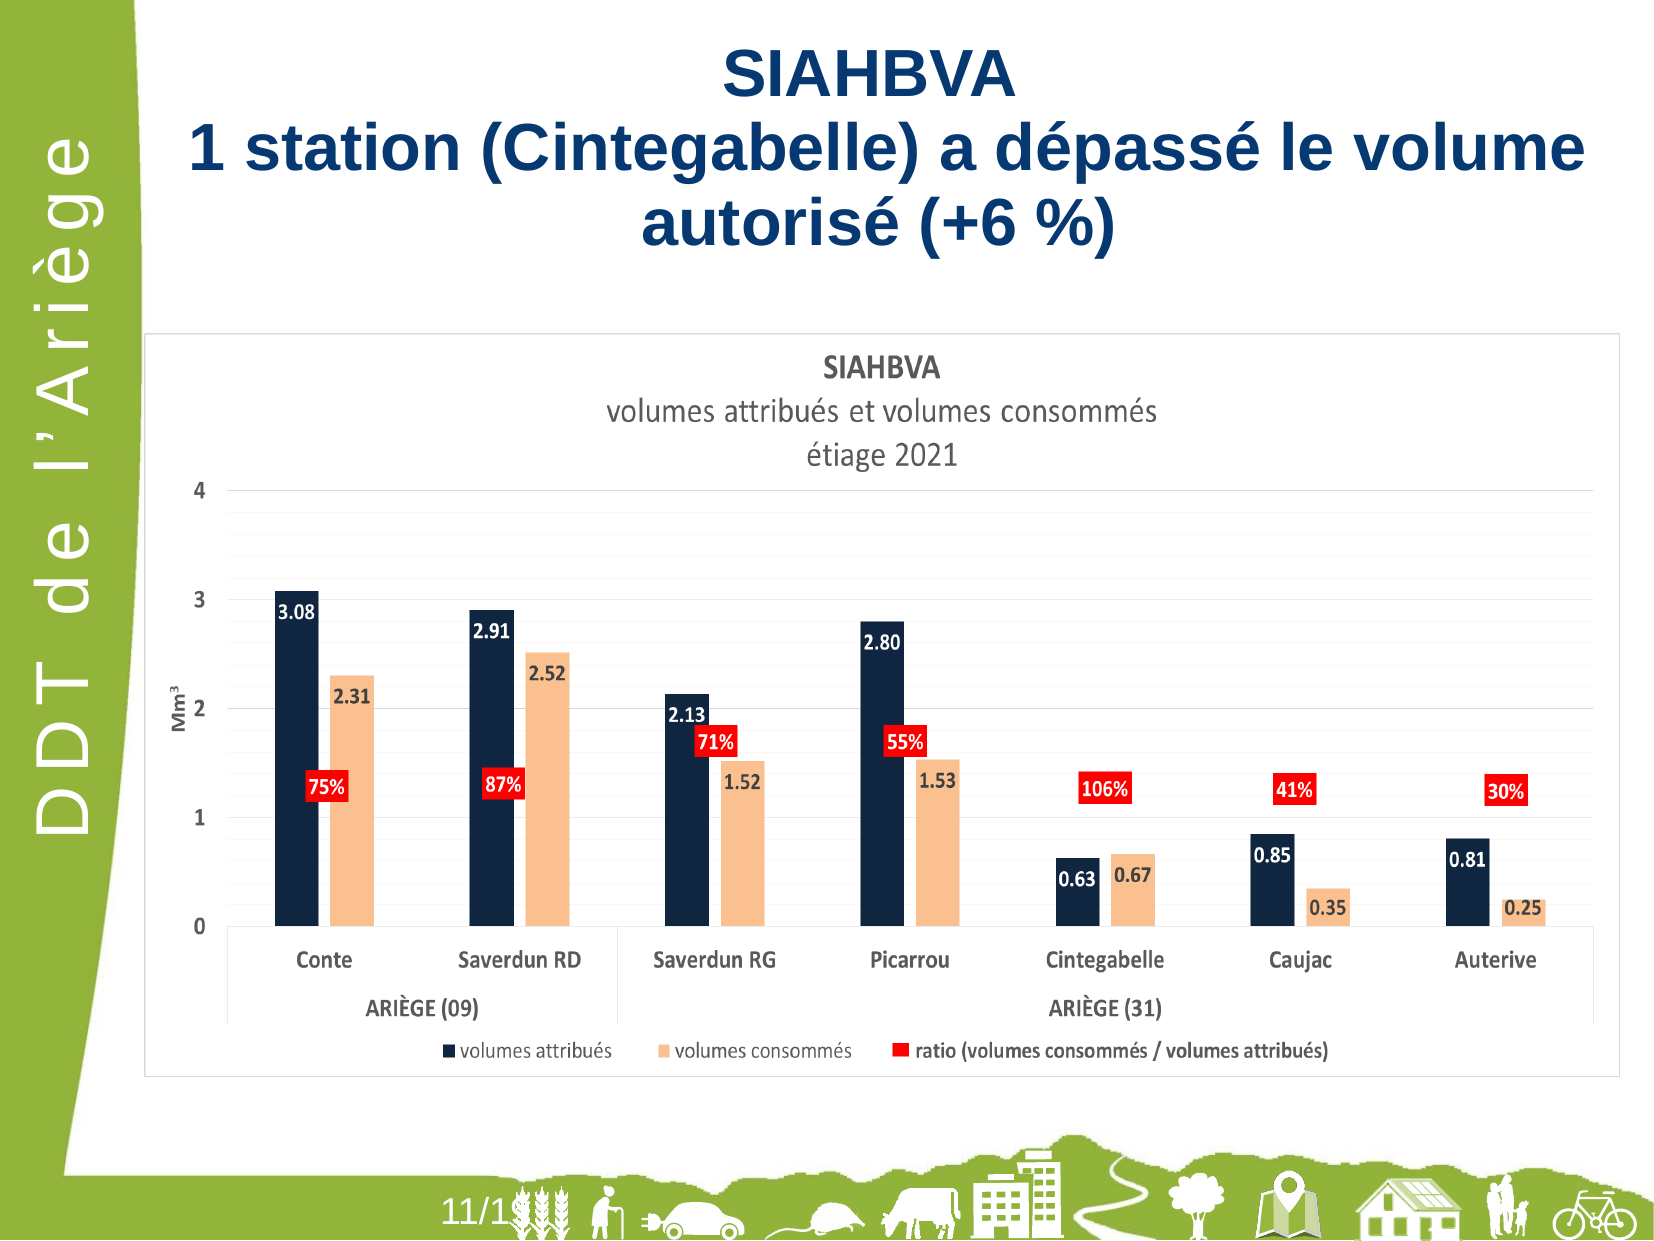

# SIAHBVA  1 station (Cintegabelle) a dépassé le volume autorisé (+6 %)